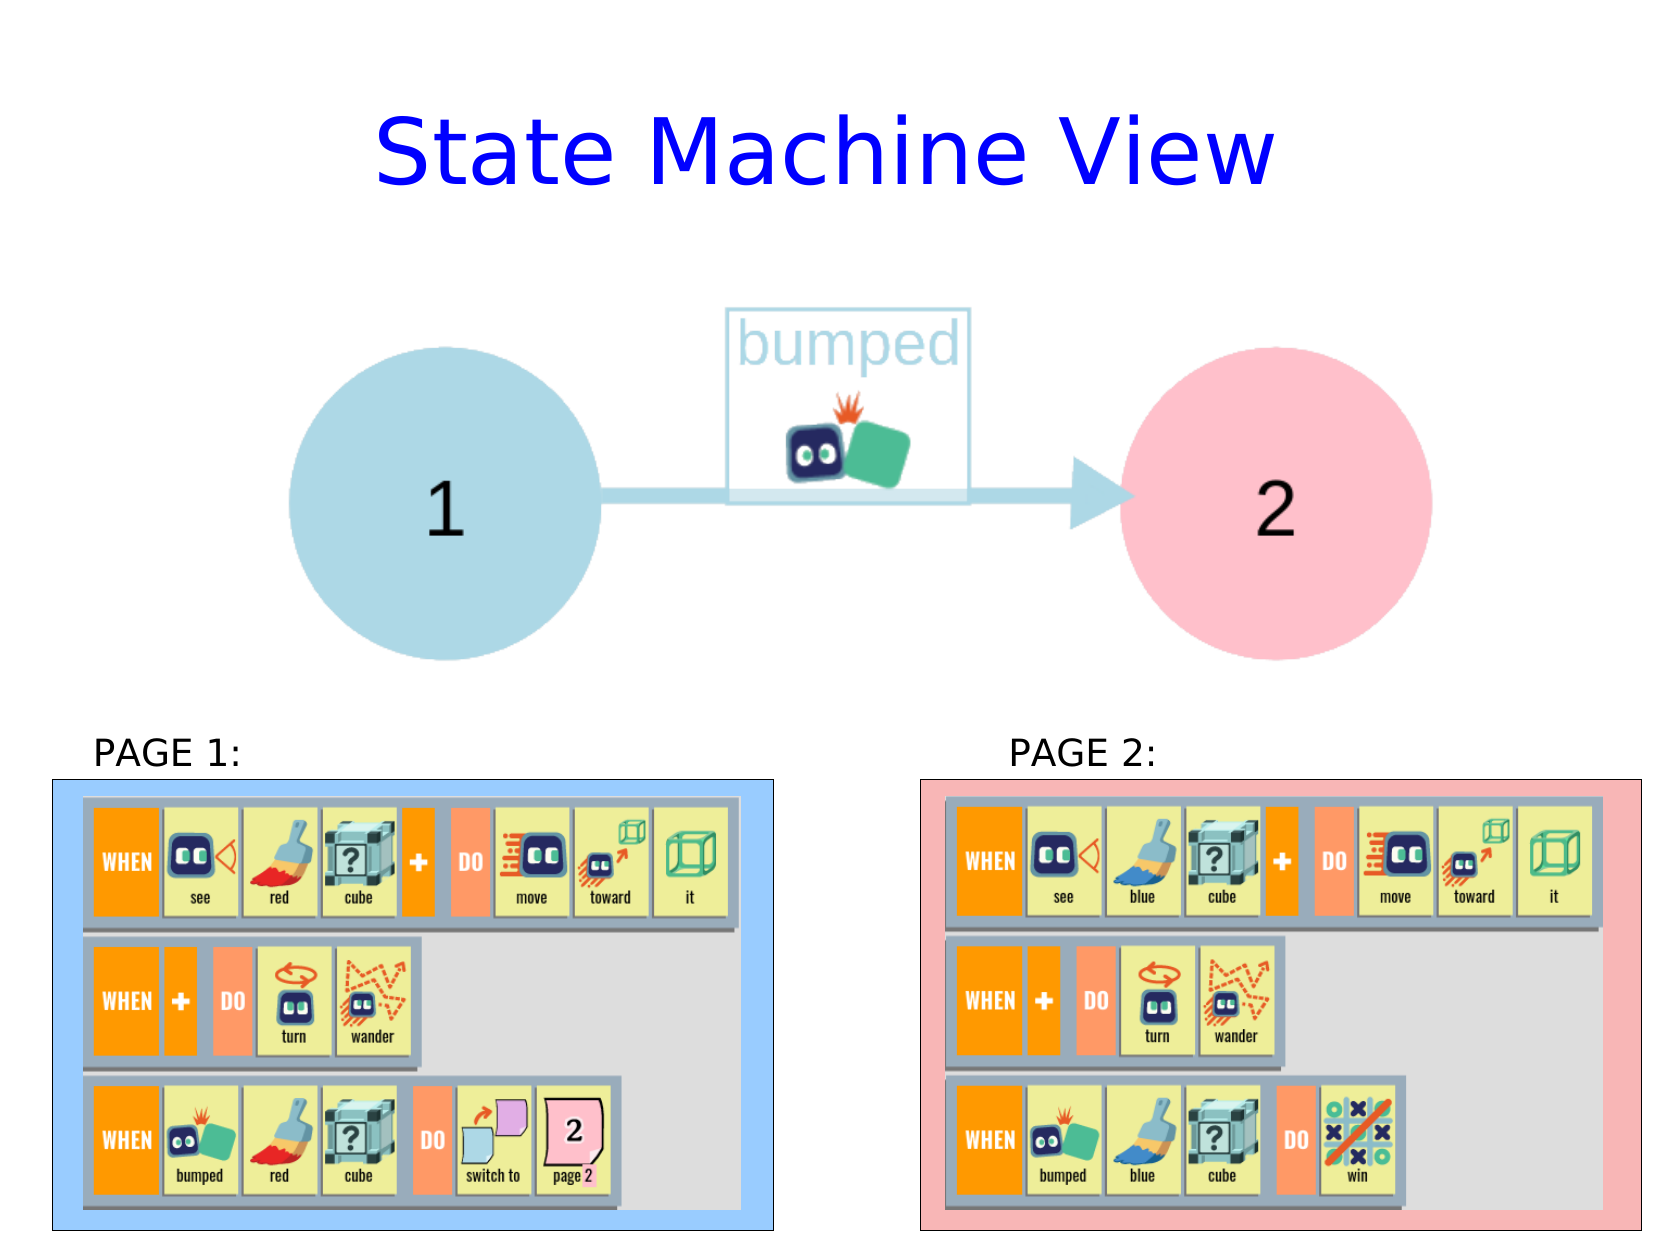

# State Machine View
PAGE 1:
PAGE 2:
23